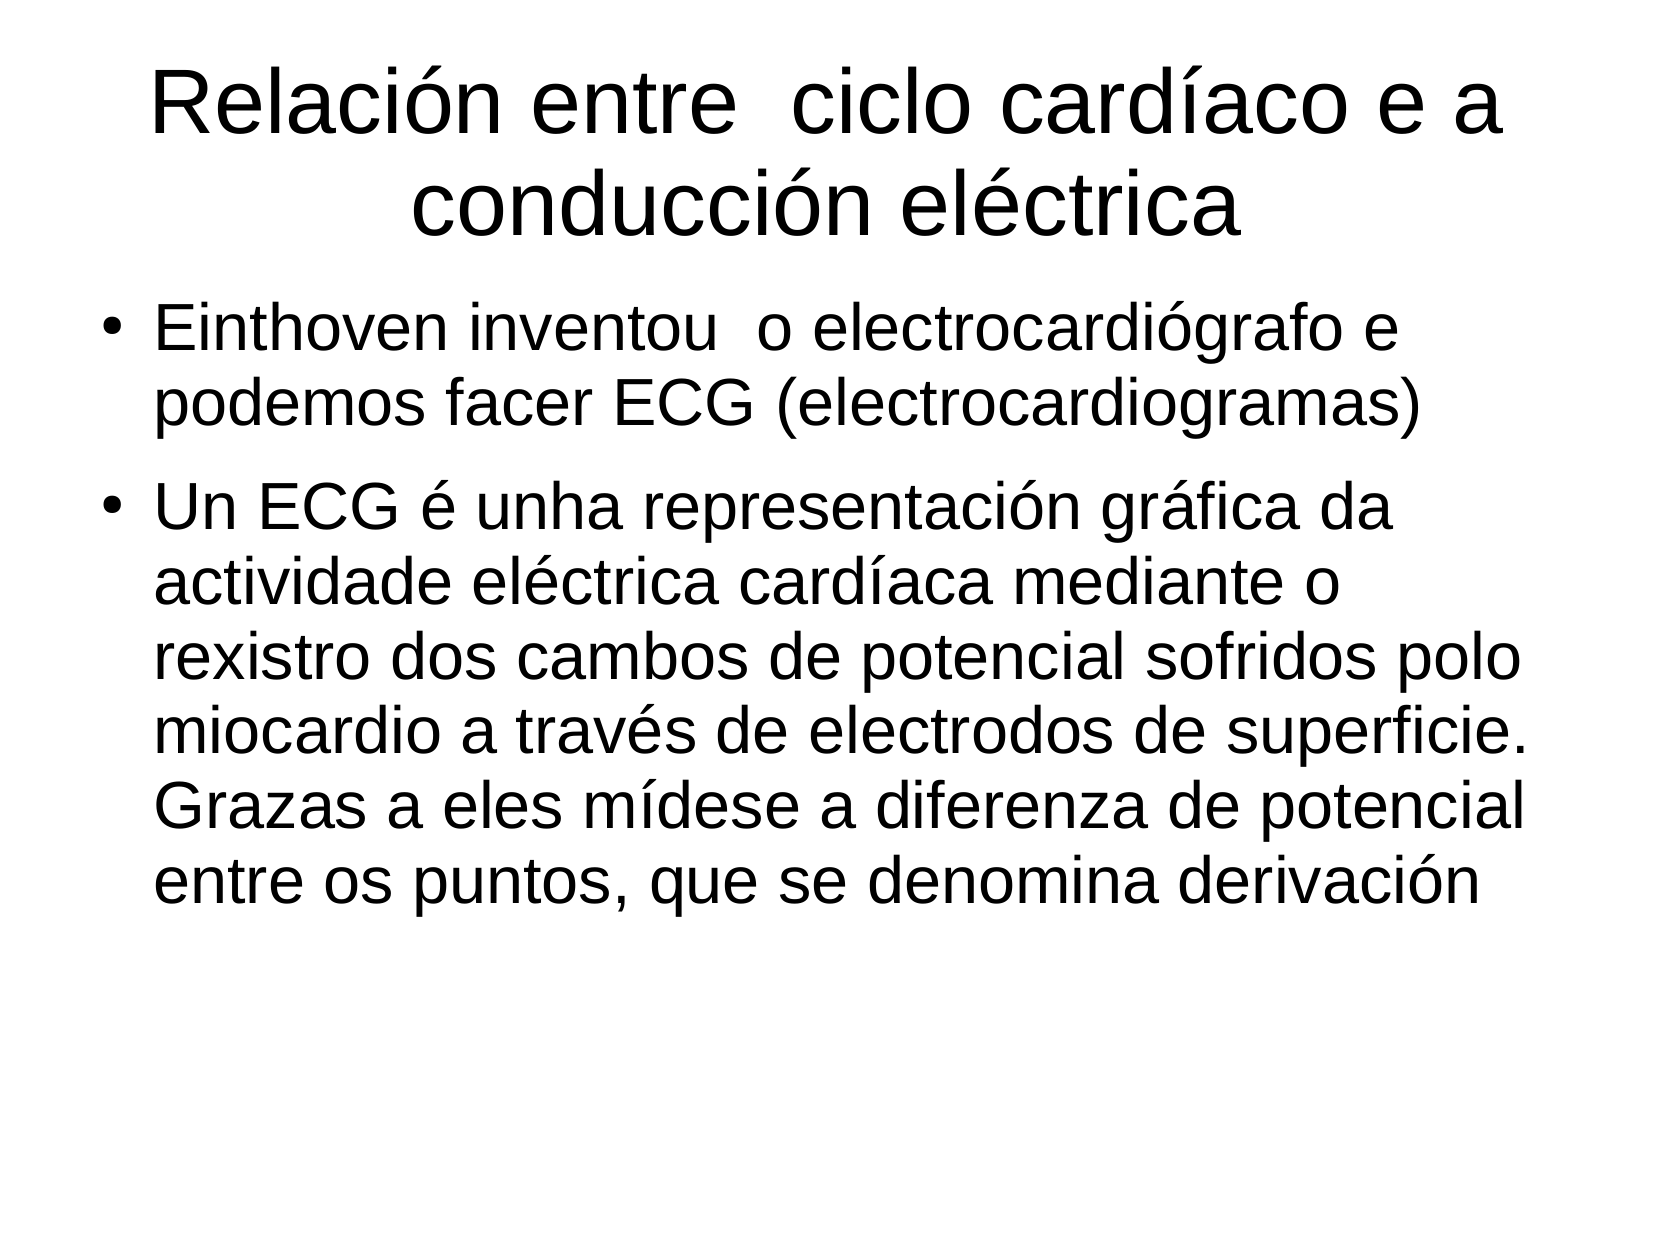

# Relación entre ciclo cardíaco e a conducción eléctrica
Einthoven inventou o electrocardiógrafo e podemos facer ECG (electrocardiogramas)
Un ECG é unha representación gráfica da actividade eléctrica cardíaca mediante o rexistro dos cambos de potencial sofridos polo miocardio a través de electrodos de superficie. Grazas a eles mídese a diferenza de potencial entre os puntos, que se denomina derivación